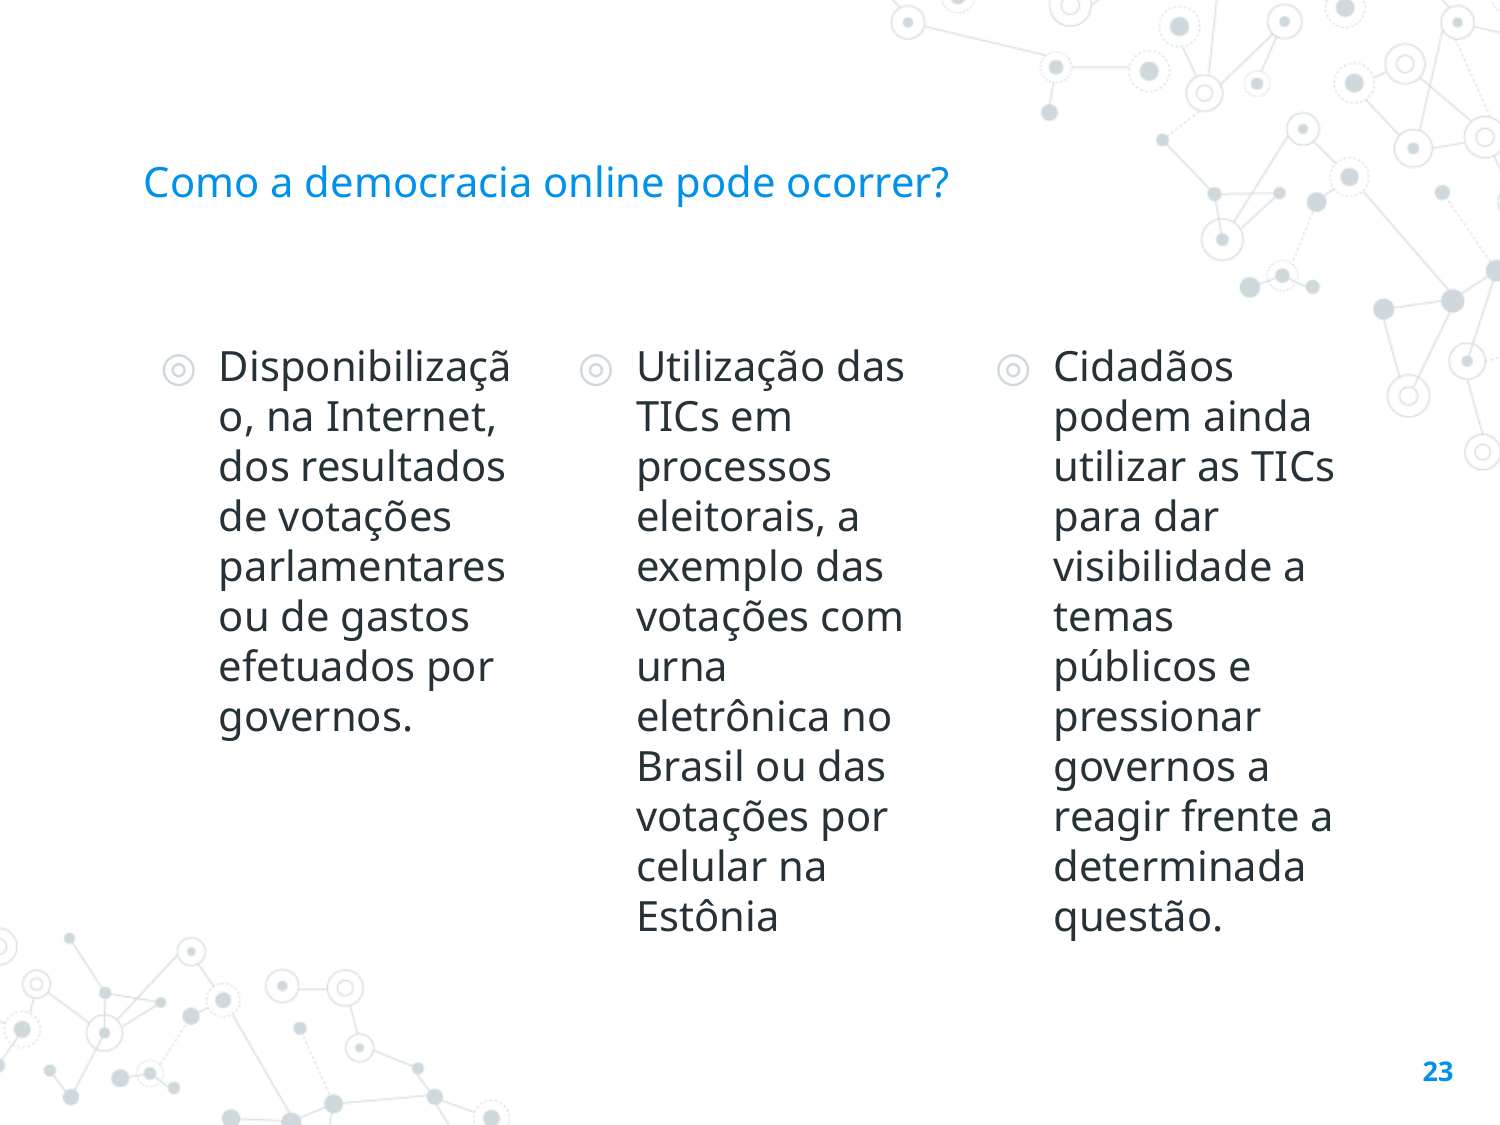

# Como a democracia online pode ocorrer?
Disponibilização, na Internet, dos resultados de votações parlamentares ou de gastos efetuados por governos.
Utilização das TICs em processos eleitorais, a exemplo das votações com urna eletrônica no Brasil ou das votações por celular na Estônia
Cidadãos podem ainda utilizar as TICs para dar visibilidade a temas públicos e pressionar governos a reagir frente a determinada questão.